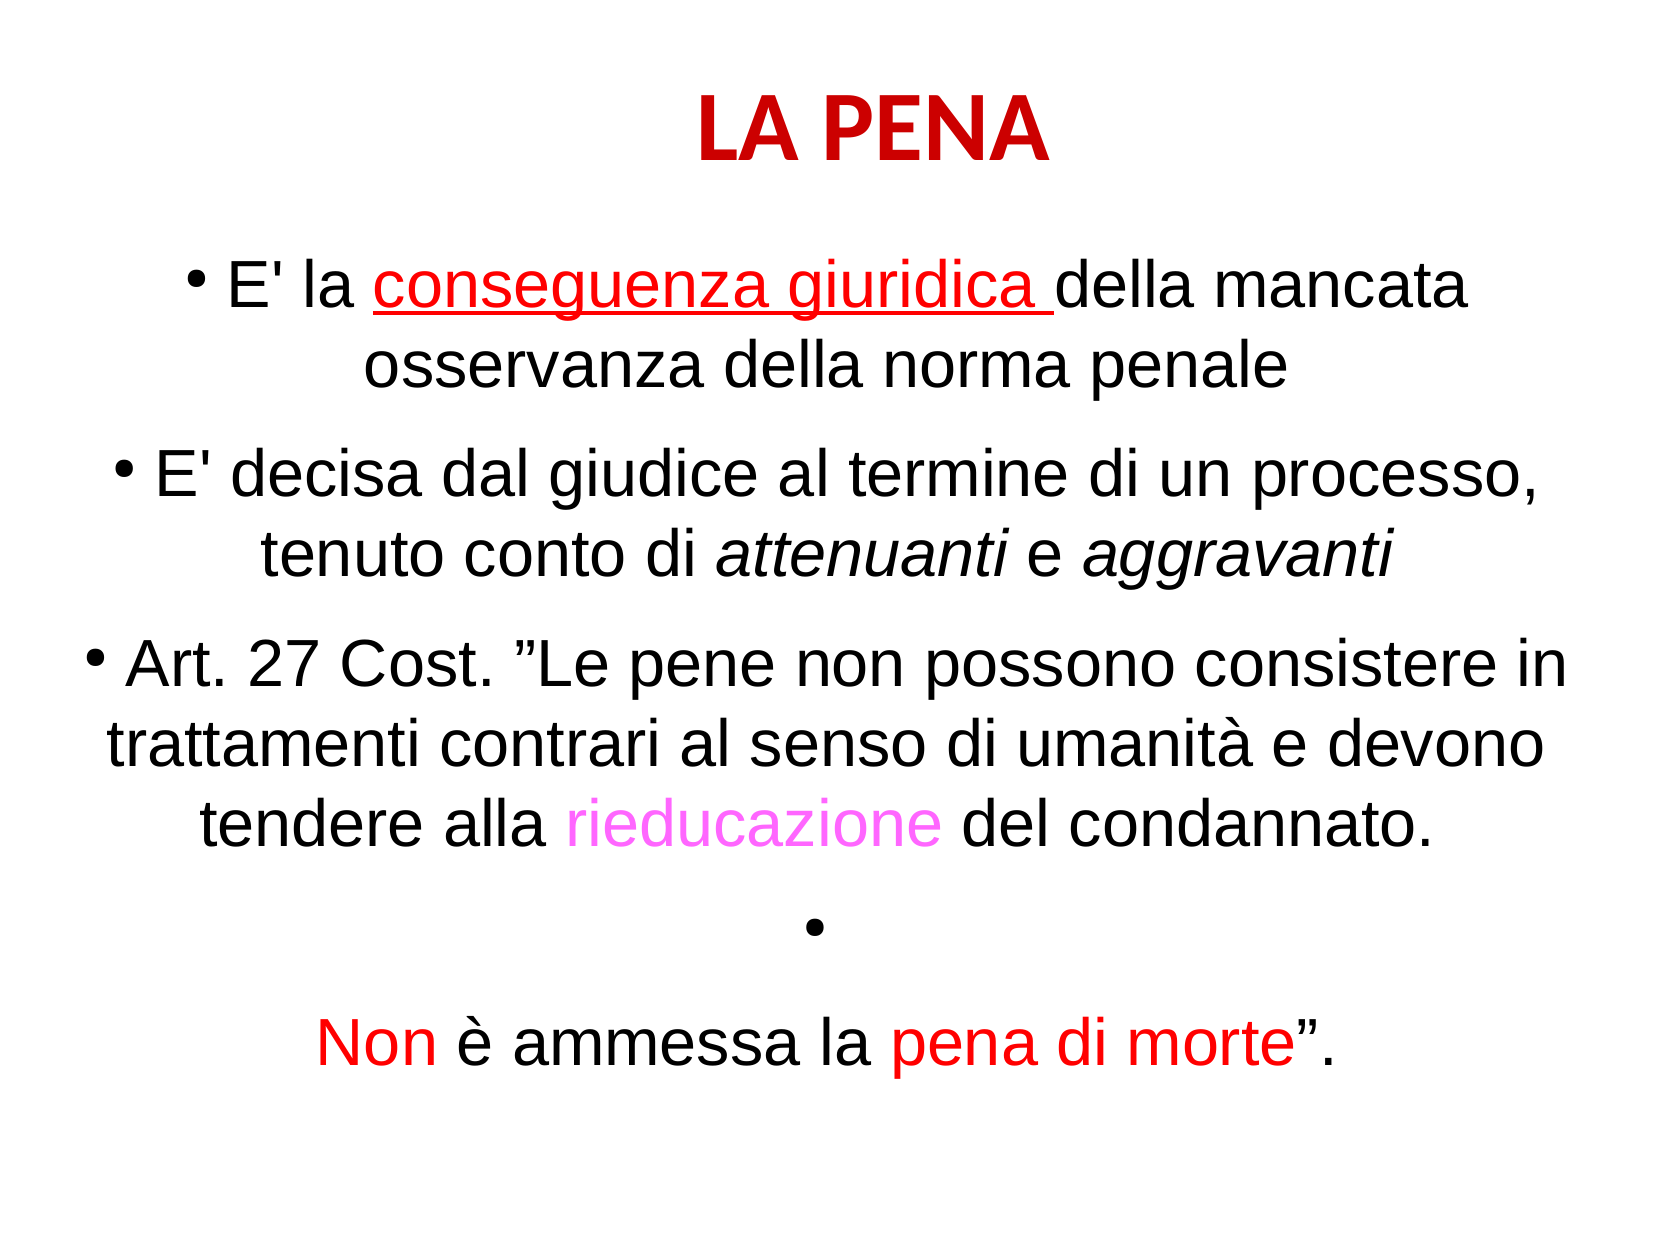

# LA PENA
 E' la conseguenza giuridica della mancata osservanza della norma penale
 E' decisa dal giudice al termine di un processo, tenuto conto di attenuanti e aggravanti
 Art. 27 Cost. ”Le pene non possono consistere in trattamenti contrari al senso di umanità e devono tendere alla rieducazione del condannato.
Non è ammessa la pena di morte”.